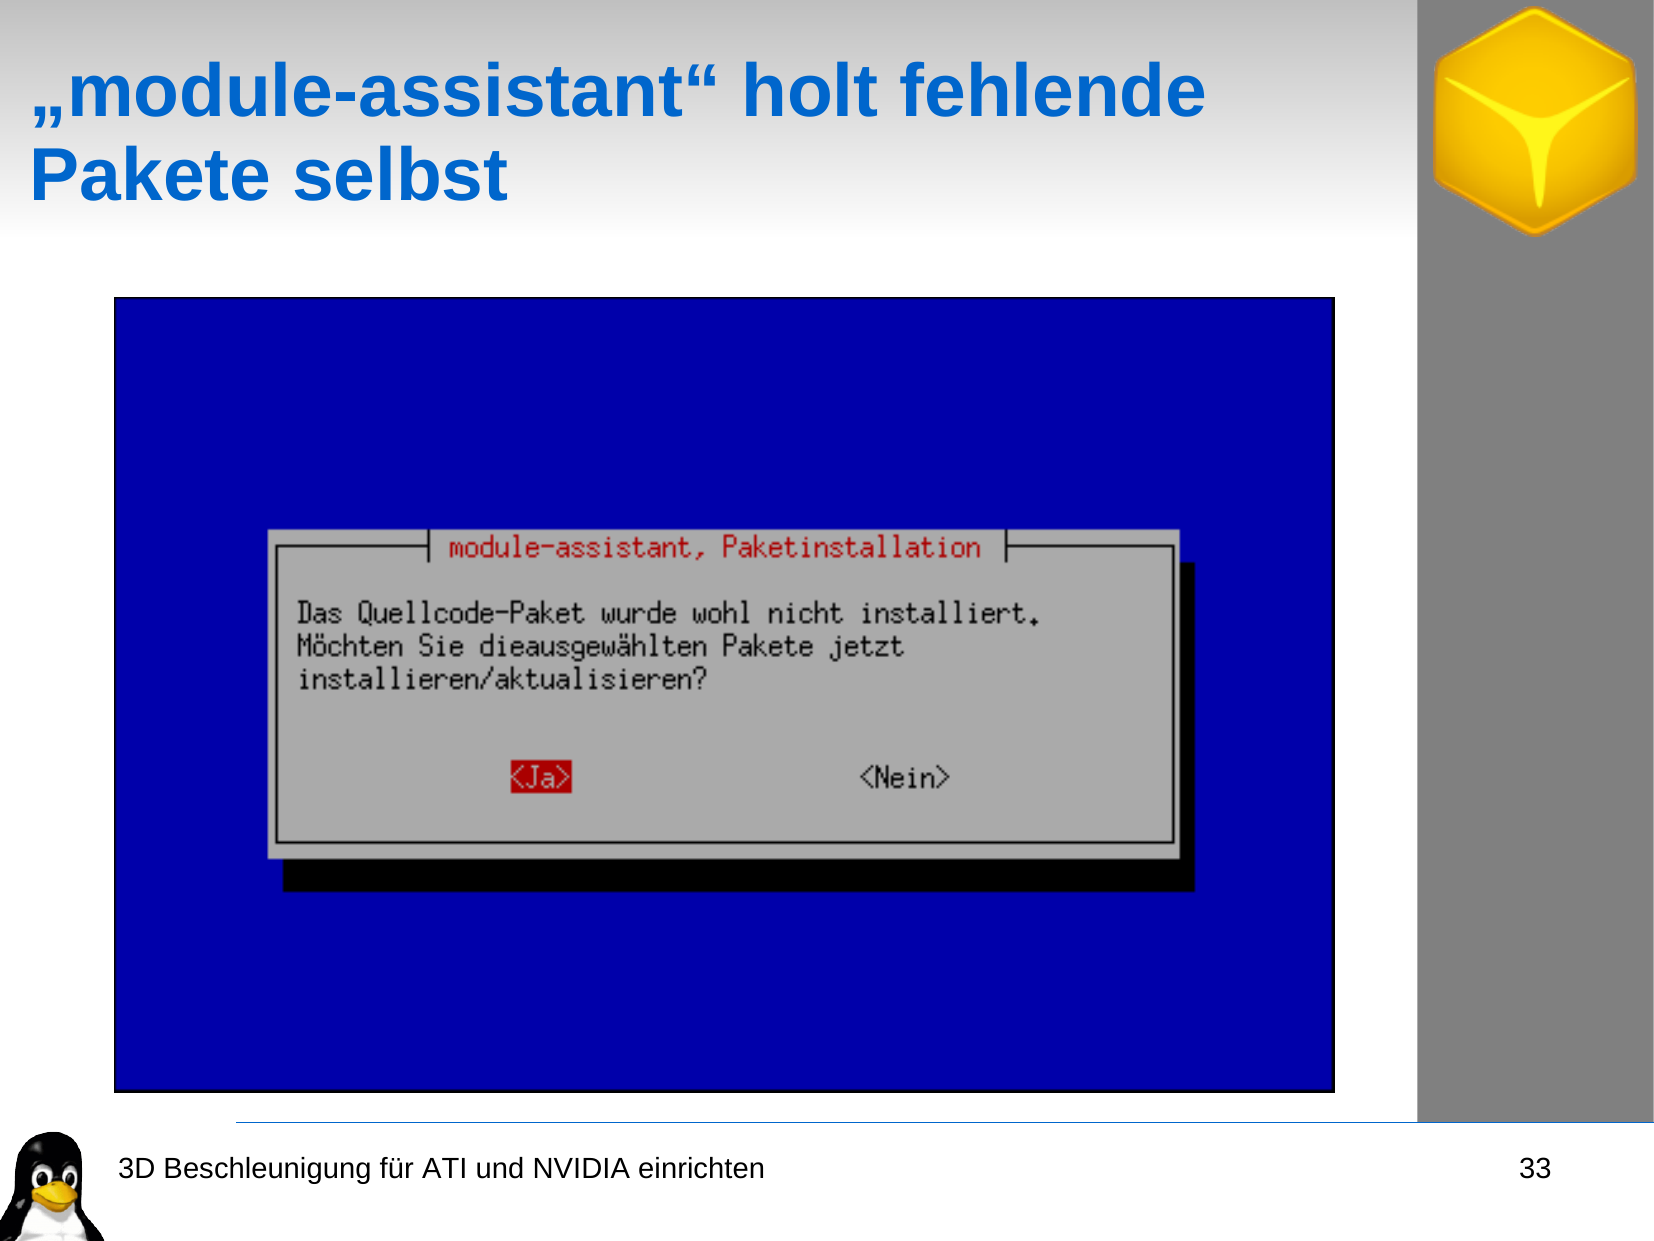

# „module-assistant“ holt fehlende Pakete selbst
3D Beschleunigung für ATI und NVIDIA einrichten
33